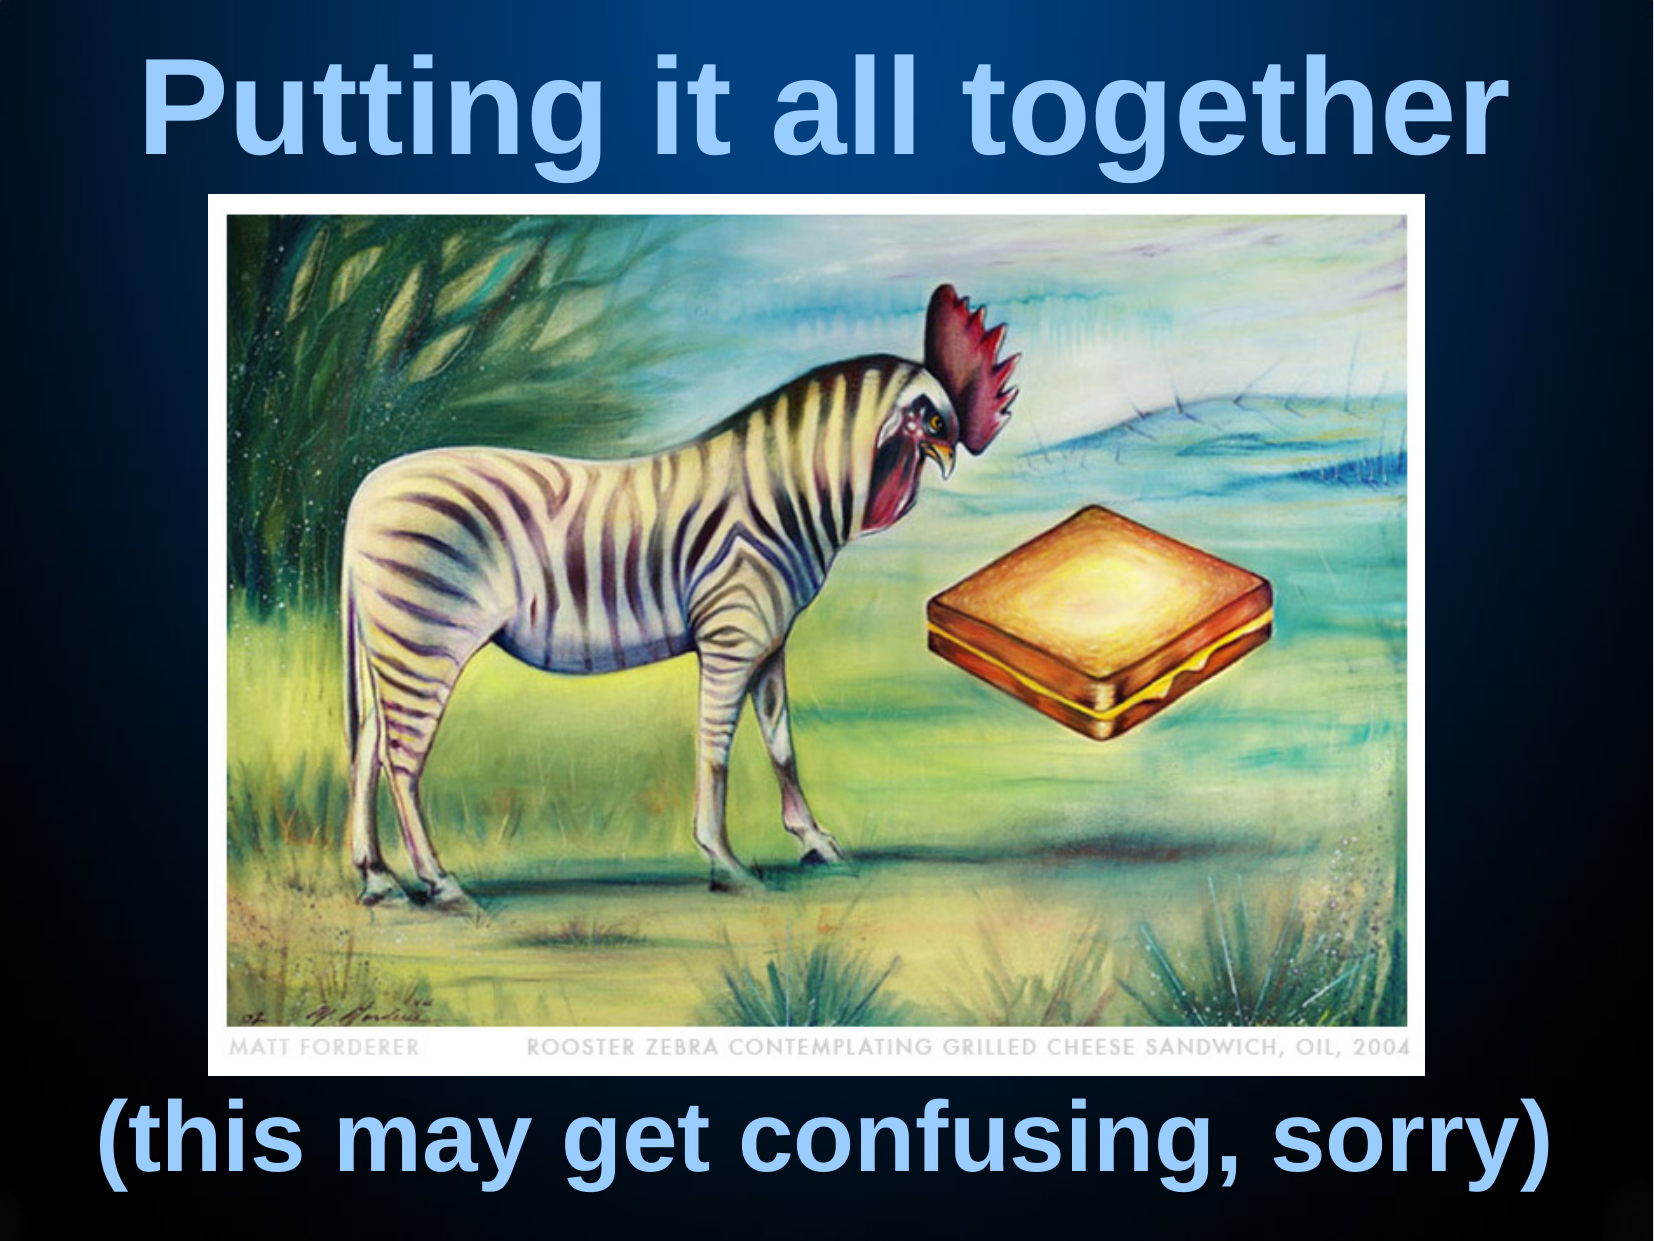

# Putting it all together
(this may get confusing, sorry)